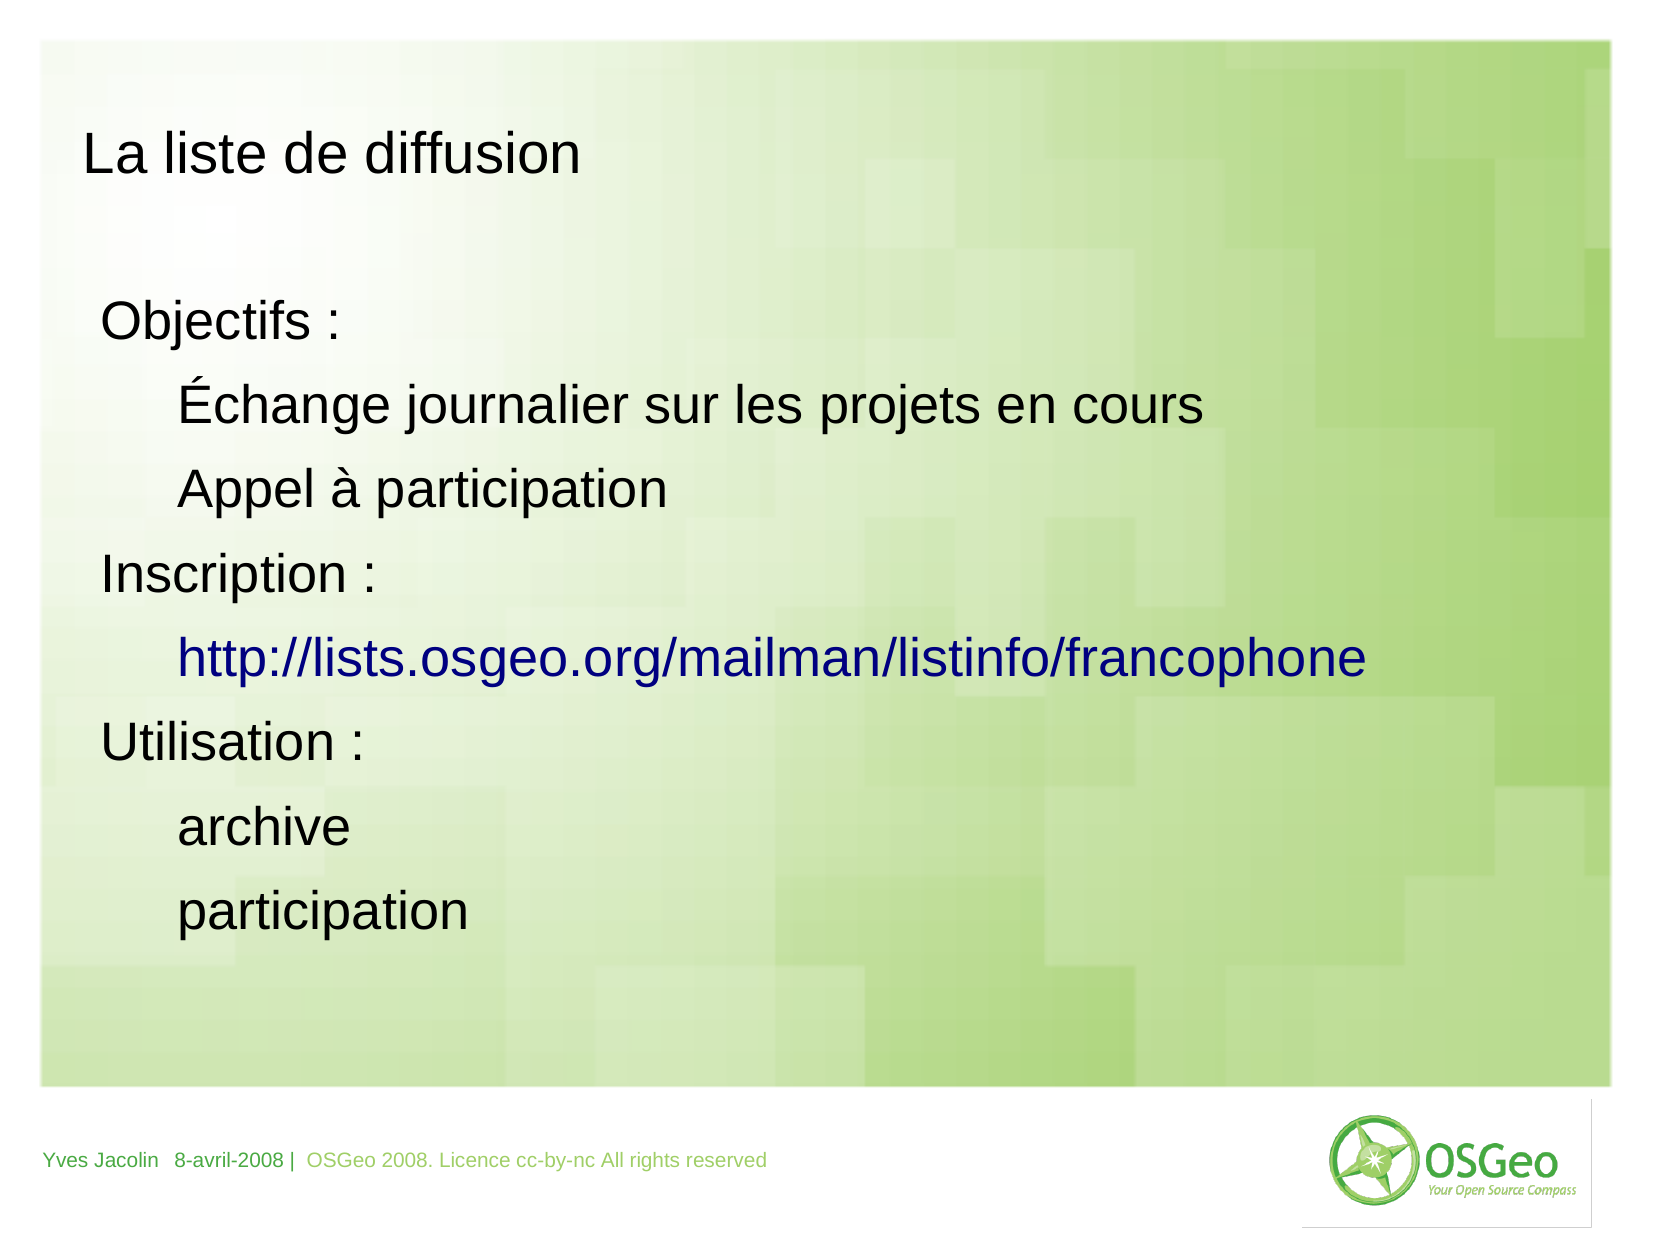

# La liste de diffusion
Objectifs :
Échange journalier sur les projets en cours
Appel à participation
Inscription :
http://lists.osgeo.org/mailman/listinfo/francophone
Utilisation :
archive
participation